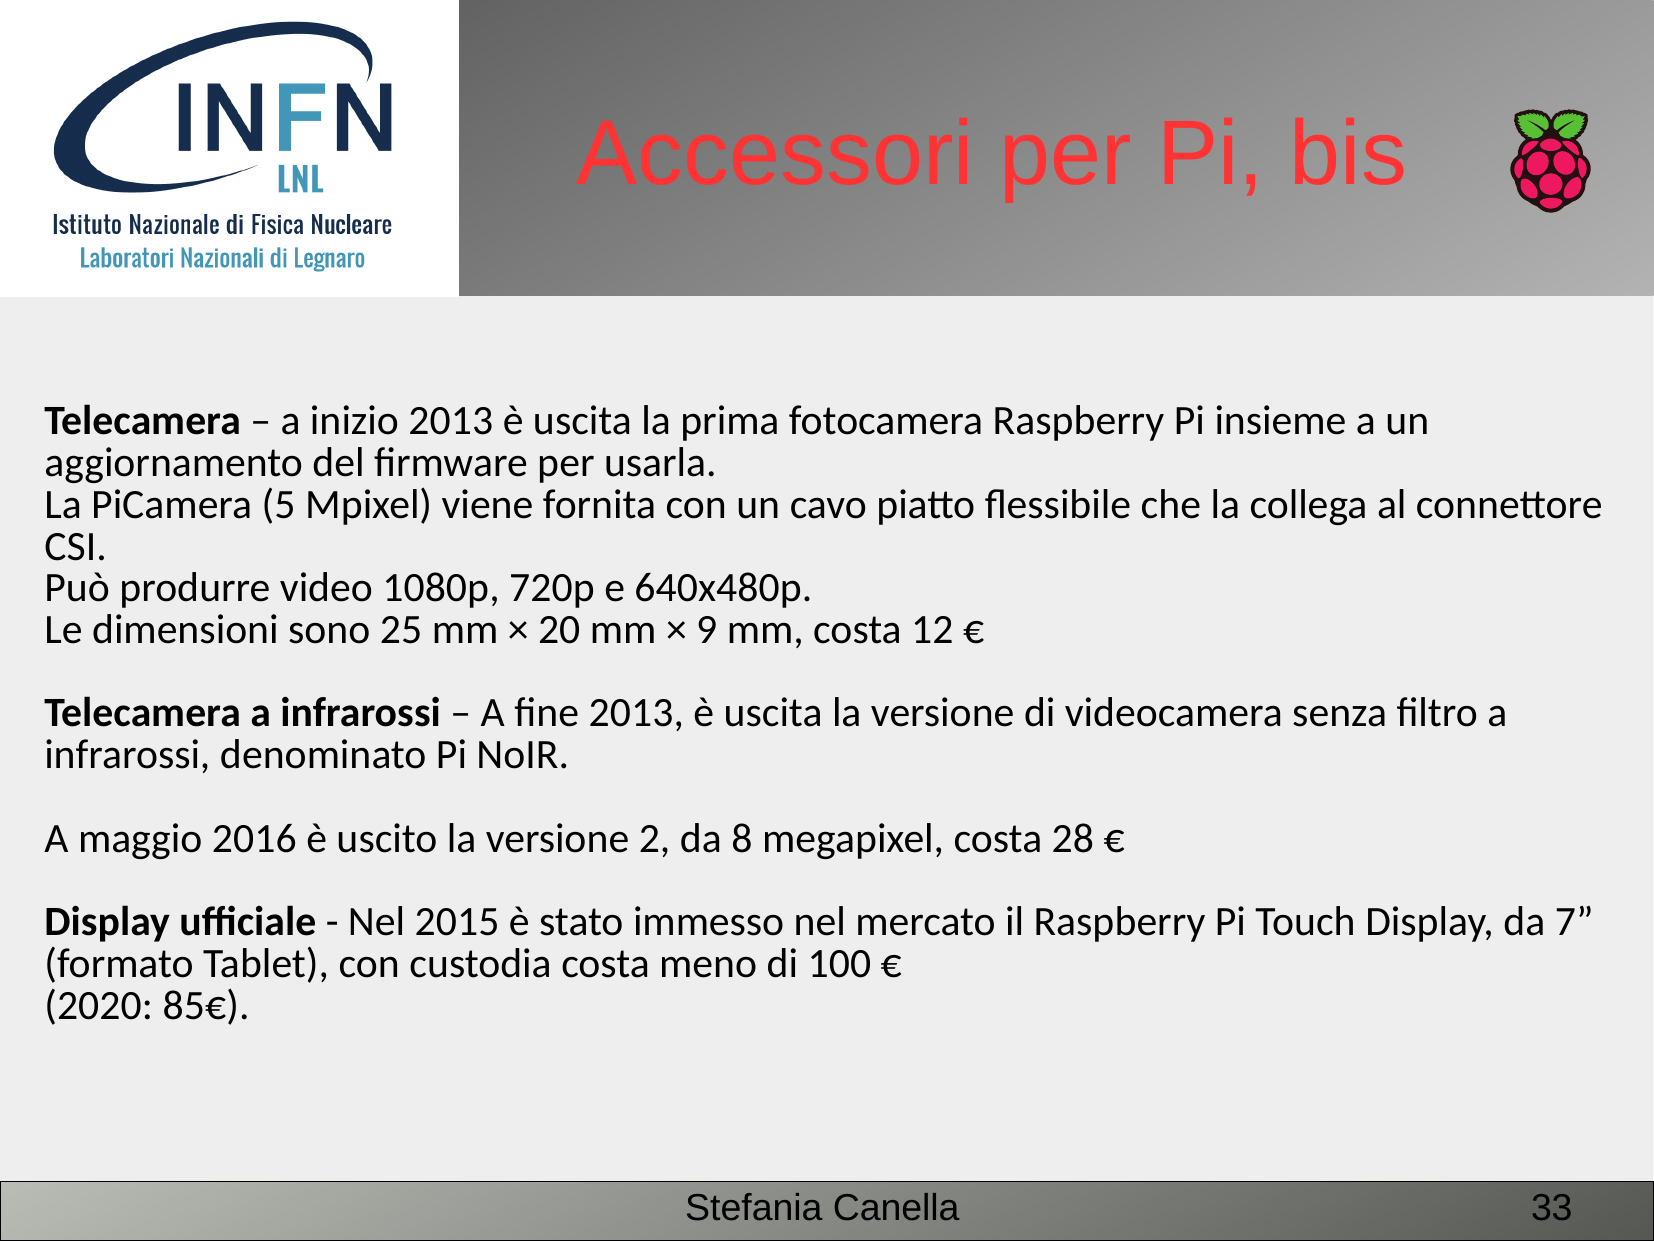

# Accessori per Pi, bis
Telecamera – a inizio 2013 è uscita la prima fotocamera Raspberry Pi insieme a un aggiornamento del firmware per usarla.
La PiCamera (5 Mpixel) viene fornita con un cavo piatto flessibile che la collega al connettore CSI.
Può produrre video 1080p, 720p e 640x480p.
Le dimensioni sono 25 mm × 20 mm × 9 mm, costa 12 €
Telecamera a infrarossi – A fine 2013, è uscita la versione di videocamera senza filtro a infrarossi, denominato Pi NoIR.
A maggio 2016 è uscito la versione 2, da 8 megapixel, costa 28 €
Display ufficiale - Nel 2015 è stato immesso nel mercato il Raspberry Pi Touch Display, da 7” (formato Tablet), con custodia costa meno di 100 €
(2020: 85€).
Stefania Canella